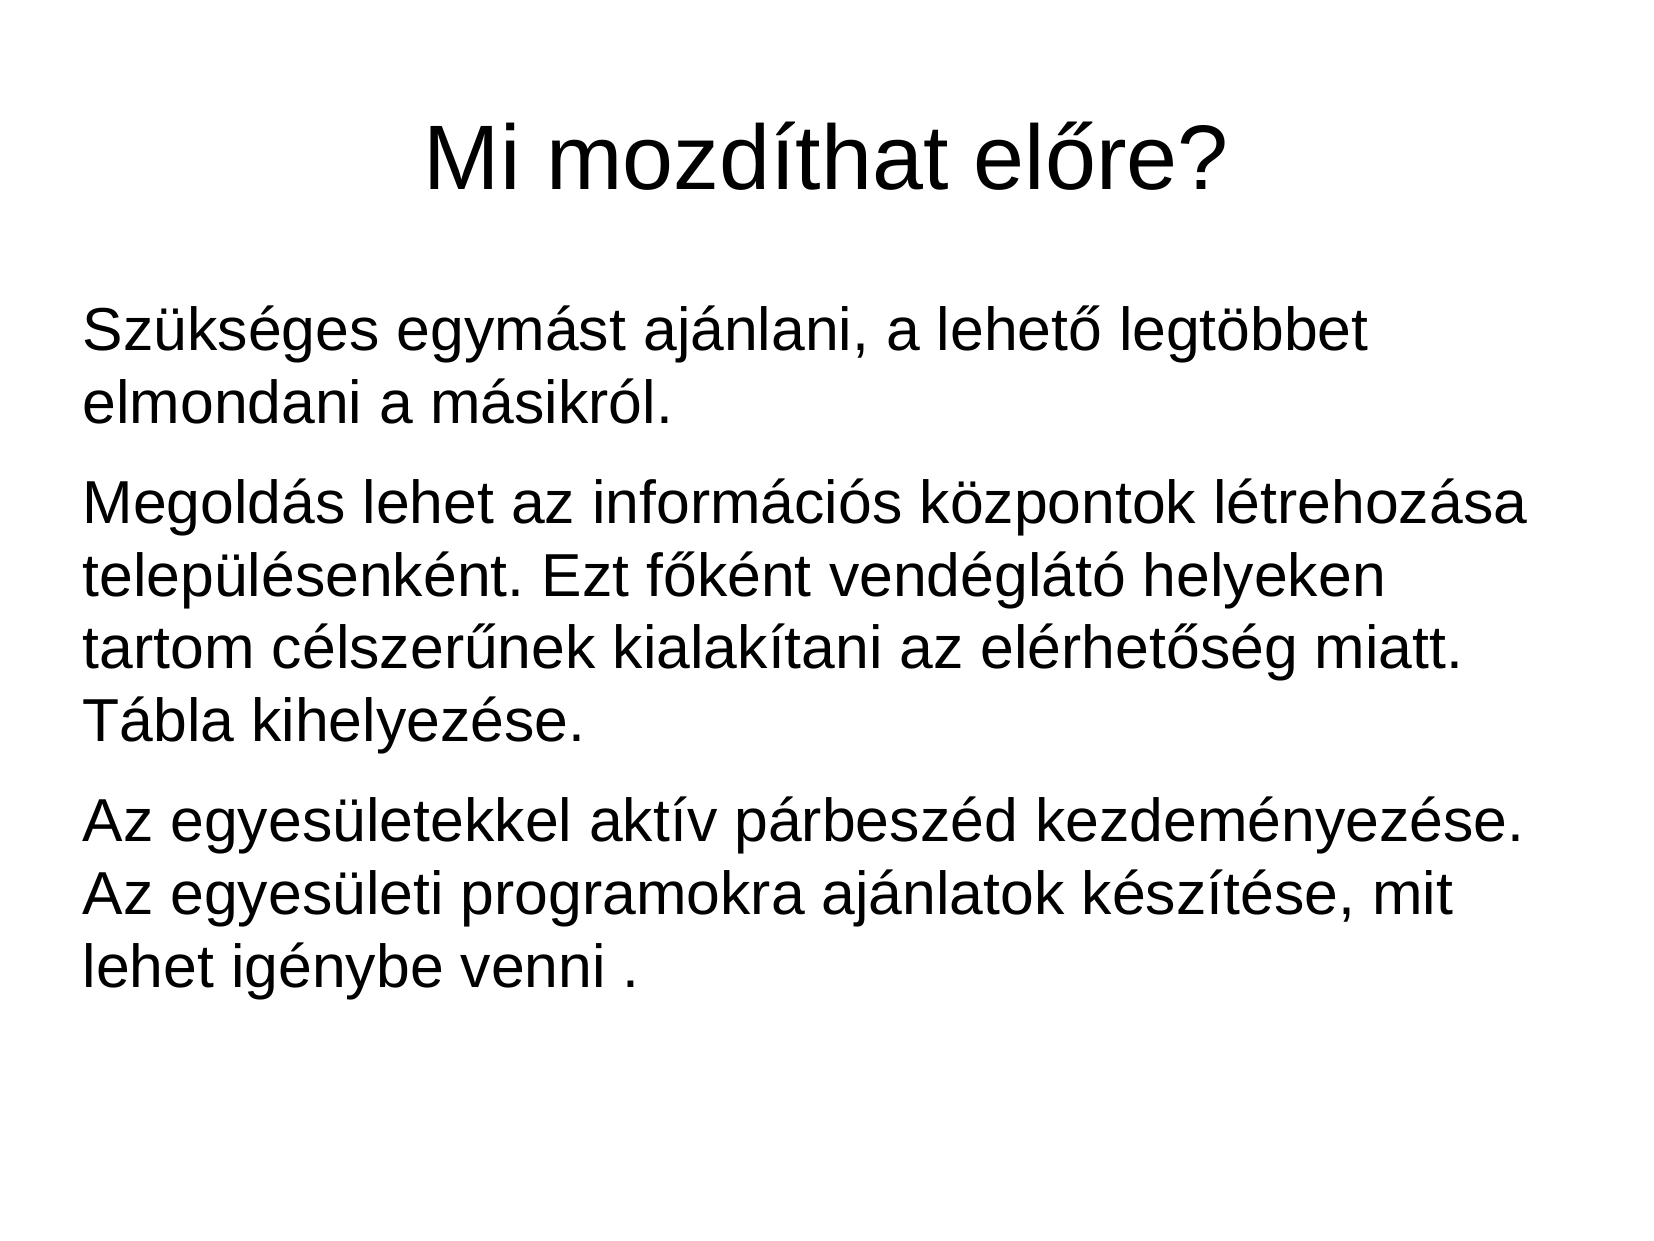

# Mi mozdíthat előre?
Szükséges egymást ajánlani, a lehető legtöbbet elmondani a másikról.
Megoldás lehet az információs központok létrehozása településenként. Ezt főként vendéglátó helyeken tartom célszerűnek kialakítani az elérhetőség miatt. Tábla kihelyezése.
Az egyesületekkel aktív párbeszéd kezdeményezése. Az egyesületi programokra ajánlatok készítése, mit lehet igénybe venni .